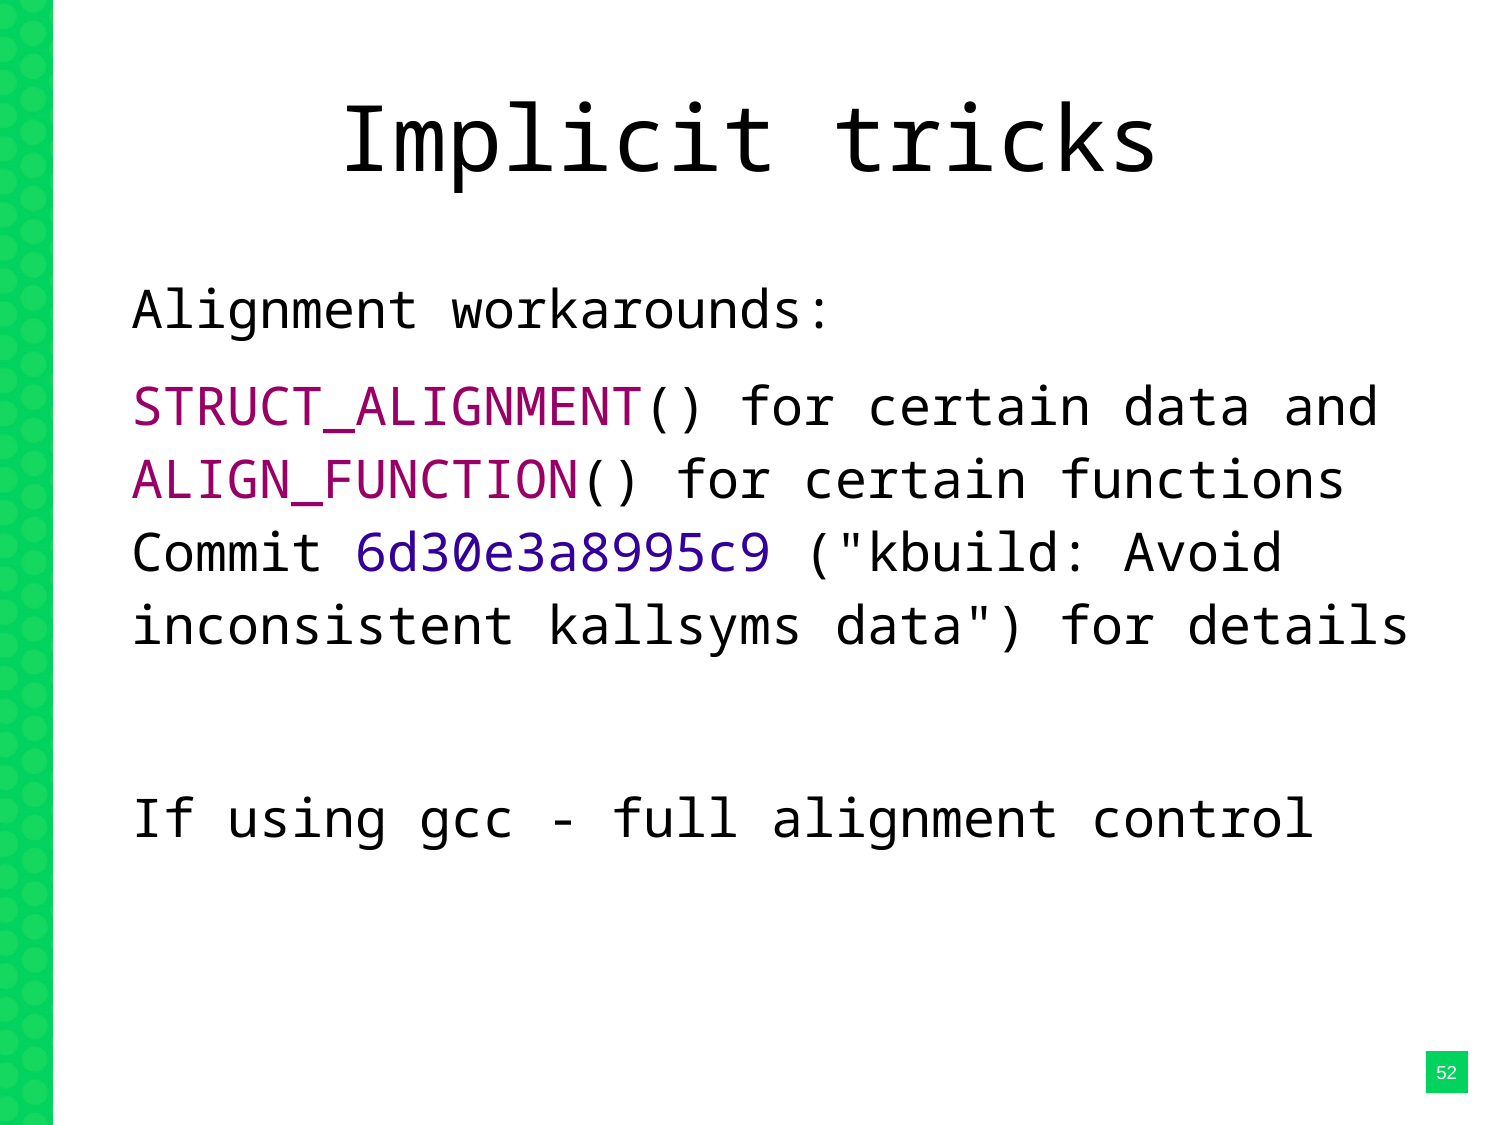

# Implicit tricks
Alignment workarounds:
STRUCT_ALIGNMENT() for certain data and ALIGN_FUNCTION() for certain functions Commit 6d30e3a8995c9 ("kbuild: Avoid inconsistent kallsyms data") for details
If using gcc - full alignment control